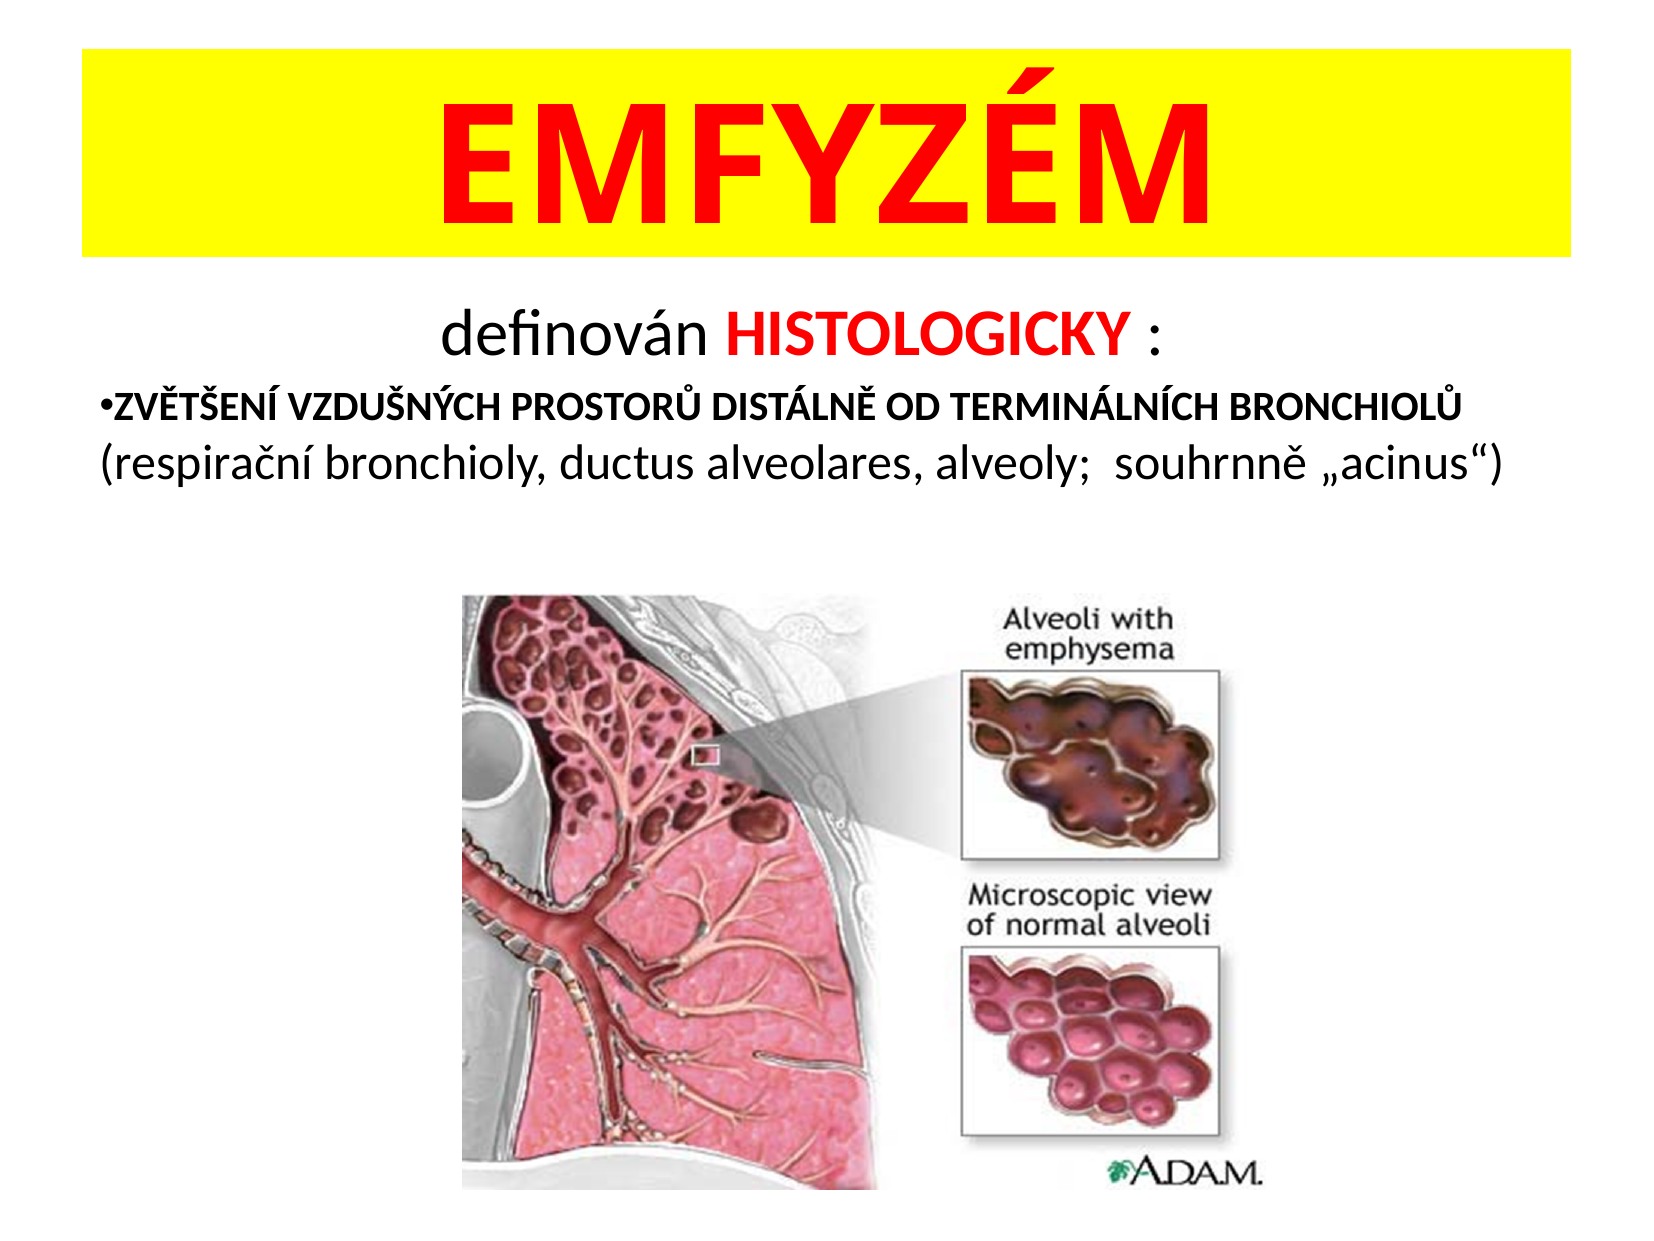

# EMFYZÉM
definován HISTOLOGICKY :
ZVĚTŠENÍ VZDUŠNÝCH PROSTORŮ DISTÁLNĚ OD TERMINÁLNÍCH BRONCHIOLŮ (respirační bronchioly, ductus alveolares, alveoly; souhrnně „acinus“)